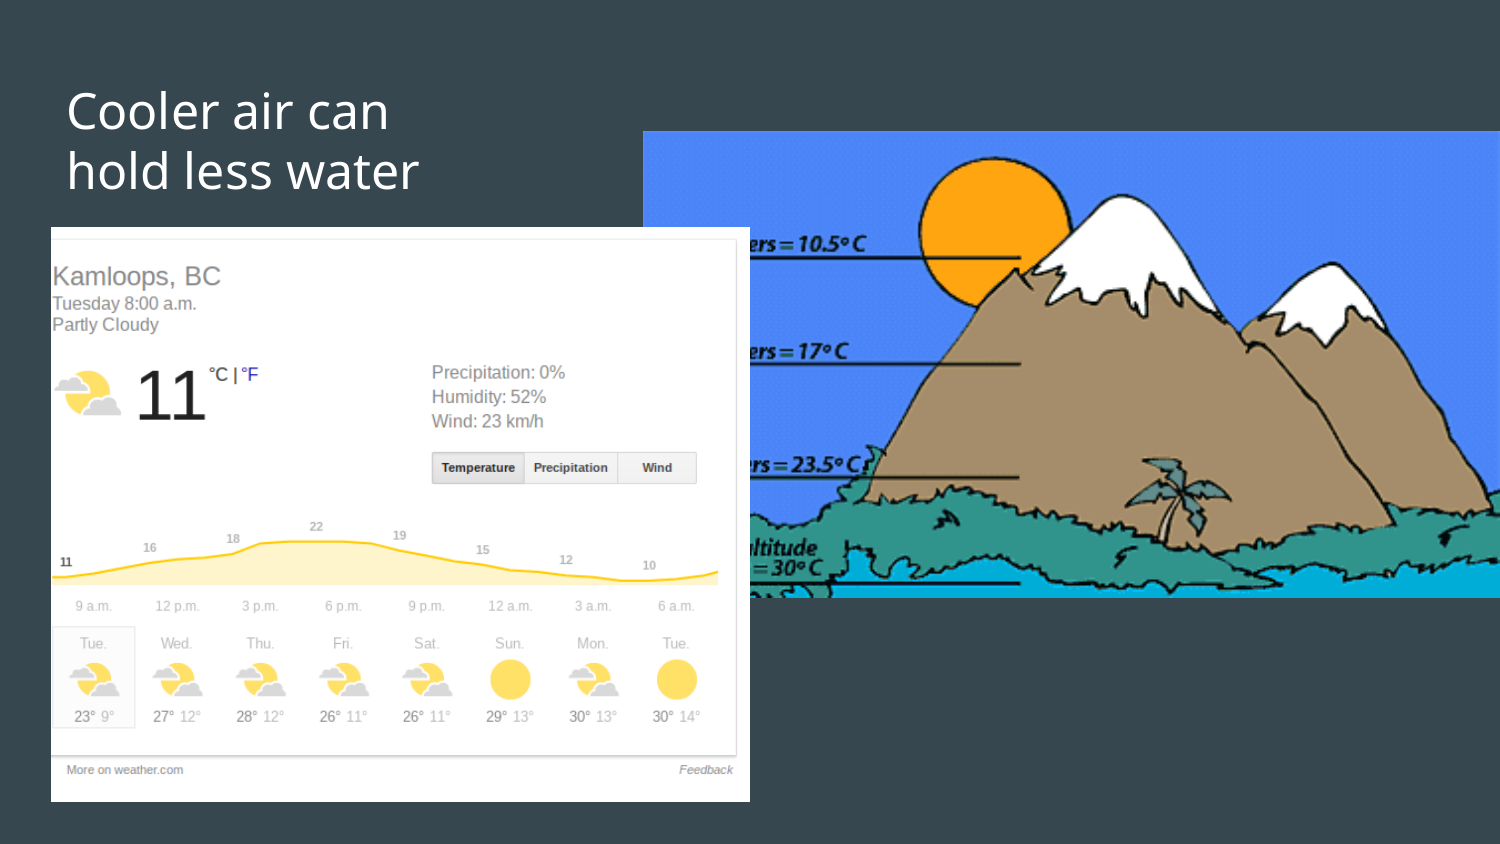

# Cooler air can hold less water